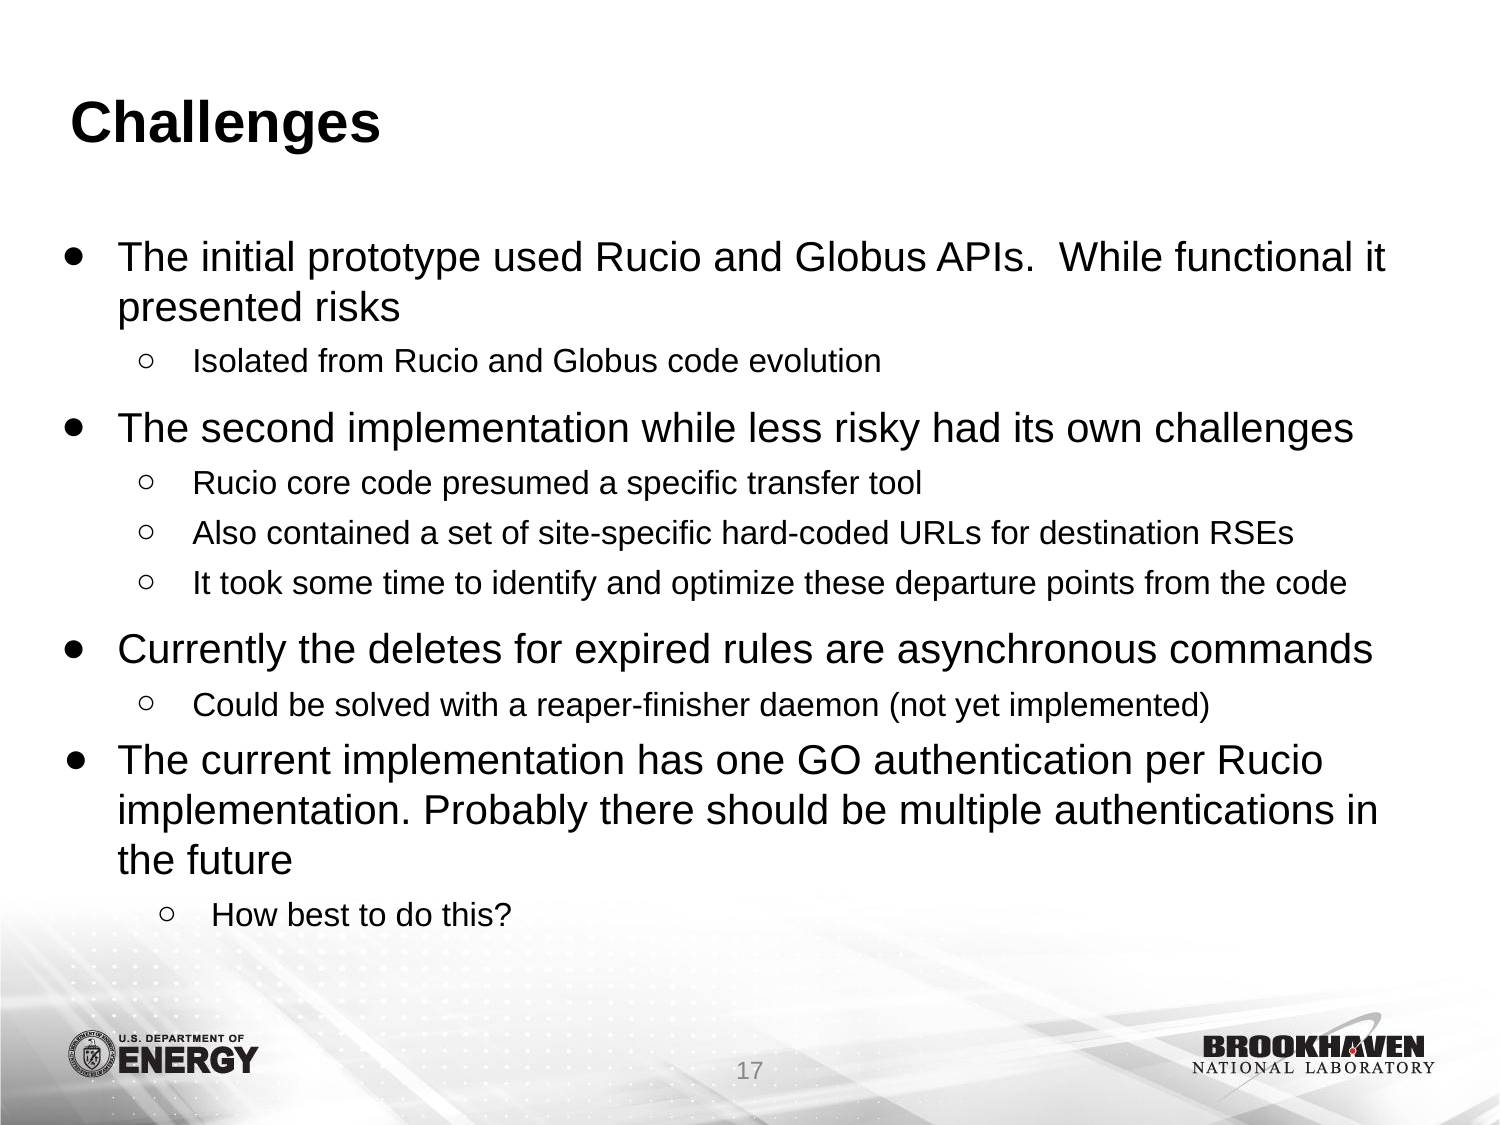

Challenges
The initial prototype used Rucio and Globus APIs. While functional it presented risks
Isolated from Rucio and Globus code evolution
The second implementation while less risky had its own challenges
Rucio core code presumed a specific transfer tool
Also contained a set of site-specific hard-coded URLs for destination RSEs
It took some time to identify and optimize these departure points from the code
Currently the deletes for expired rules are asynchronous commands
Could be solved with a reaper-finisher daemon (not yet implemented)
The current implementation has one GO authentication per Rucio implementation. Probably there should be multiple authentications in the future
How best to do this?